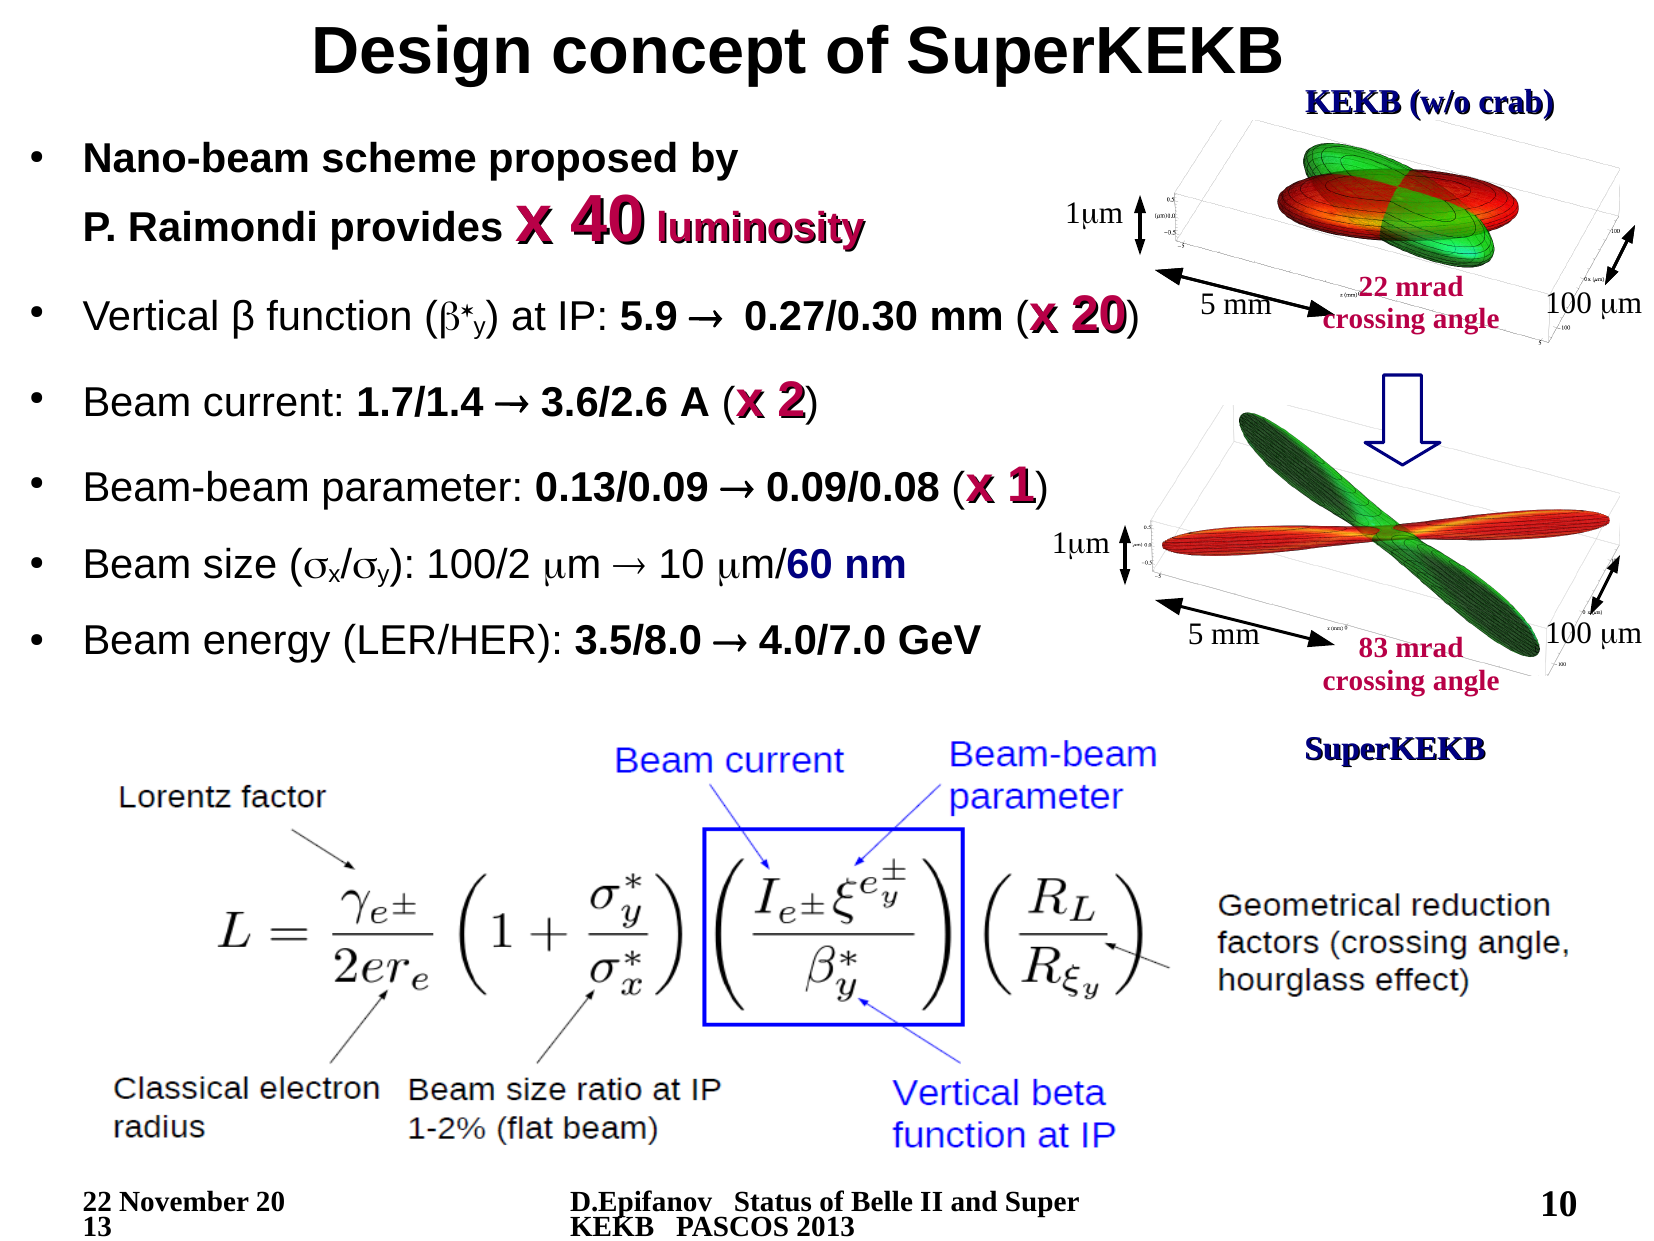

# Design concept of SuperKEKB
KEKB (w/o crab)
Nano-beam scheme proposed by P. Raimondi provides x 40 luminosity
Vertical β function (*y) at IP: 5.9  0.27/0.30 mm (x 20)
Beam current: 1.7/1.4  3.6/2.6 A (x 2)
Beam-beam parameter: 0.13/0.09  0.09/0.08 (x 1)
Beam size (x/y): 100/2 m  10 m/60 nm
Beam energy (LER/HER): 3.5/8.0  4.0/7.0 GeV
1m
22 mrad
crossing angle
100 m
5 mm
1m
100 m
5 mm
83 mrad
crossing angle
SuperKEKB
10
22 November 2013
D.Epifanov Status of Belle II and SuperKEKB PASCOS 2013